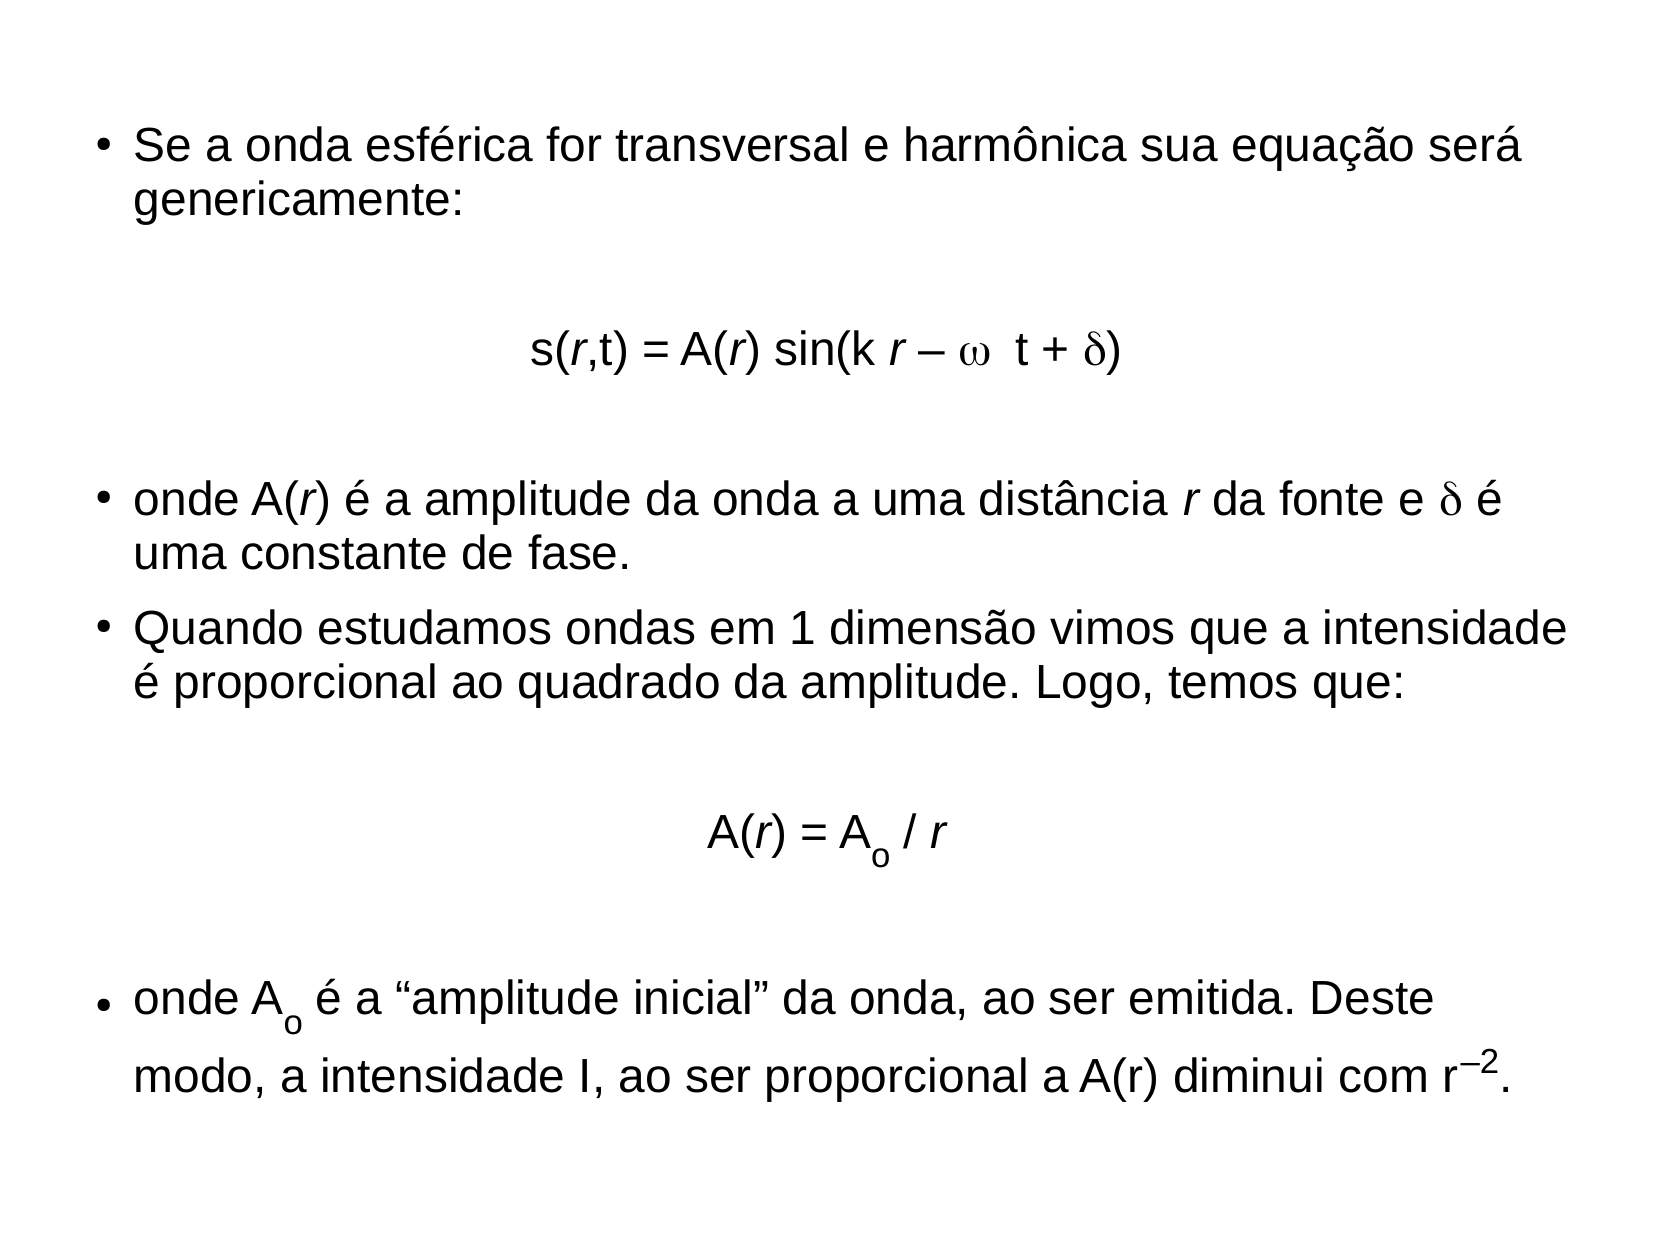

#
Se a onda esférica for transversal e harmônica sua equação será genericamente:
s(r,t) = A(r) sin(k r – w t + d)
onde A(r) é a amplitude da onda a uma distância r da fonte e d é uma constante de fase.
Quando estudamos ondas em 1 dimensão vimos que a intensidade é proporcional ao quadrado da amplitude. Logo, temos que:
A(r) = Ao / r
onde Ao é a “amplitude inicial” da onda, ao ser emitida. Deste modo, a intensidade I, ao ser proporcional a A(r) diminui com r–2.